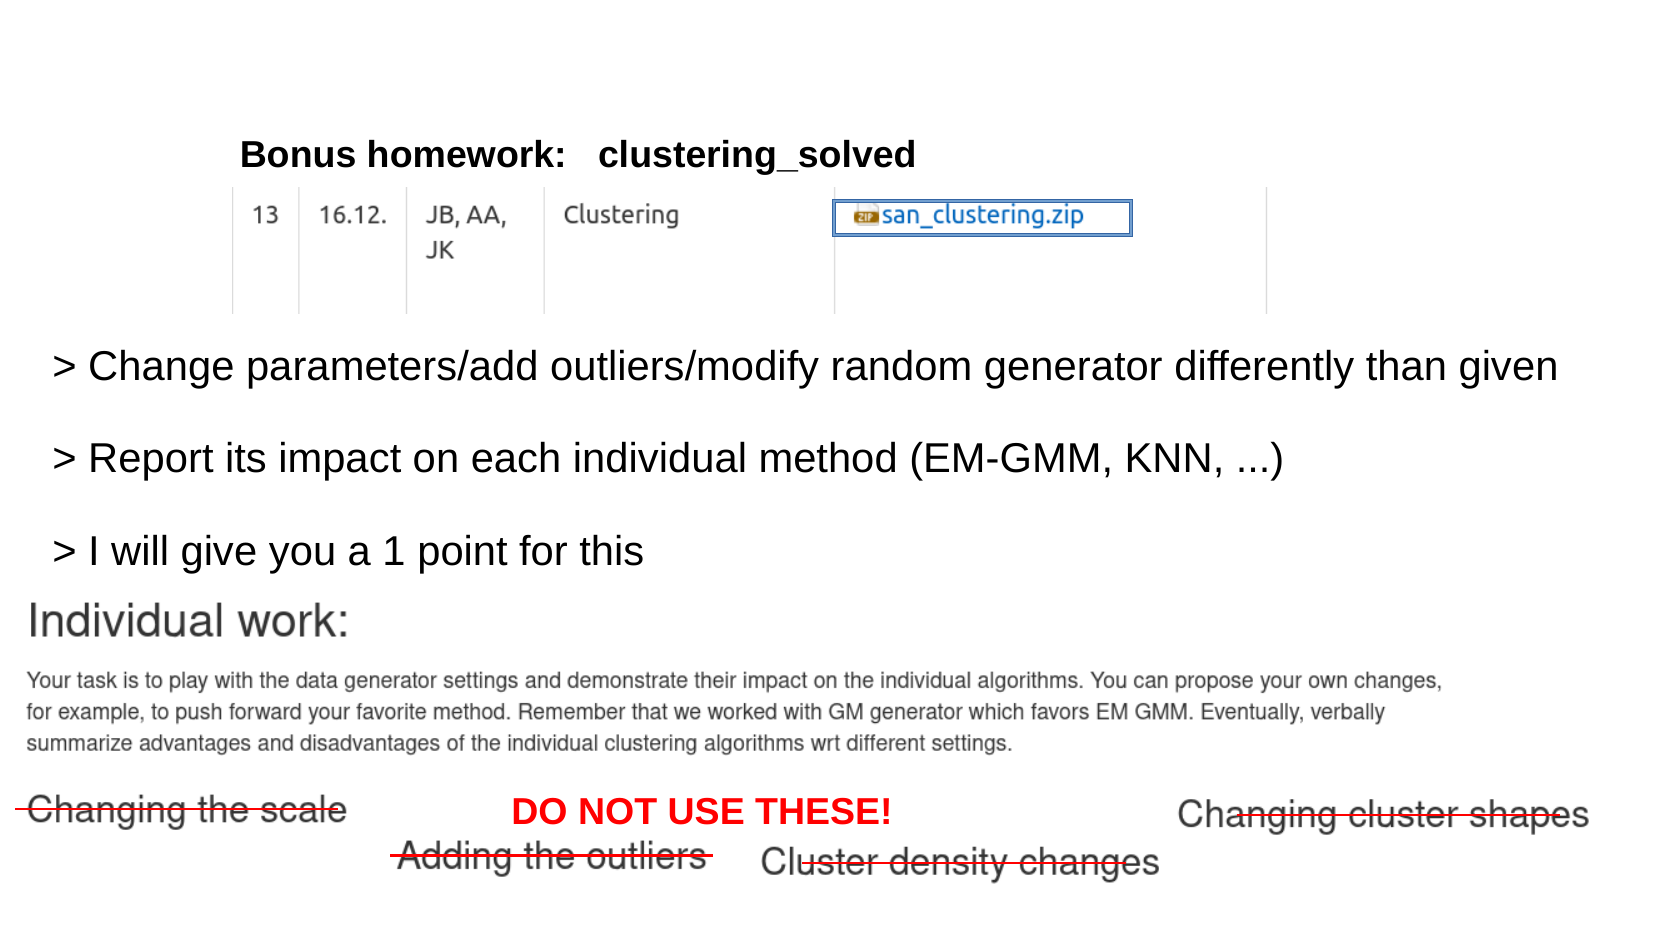

Bonus homework: clustering_solved
> Change parameters/add outliers/modify random generator differently than given
> Report its impact on each individual method (EM-GMM, KNN, ...)
> I will give you a 1 point for this
DO NOT USE THESE!